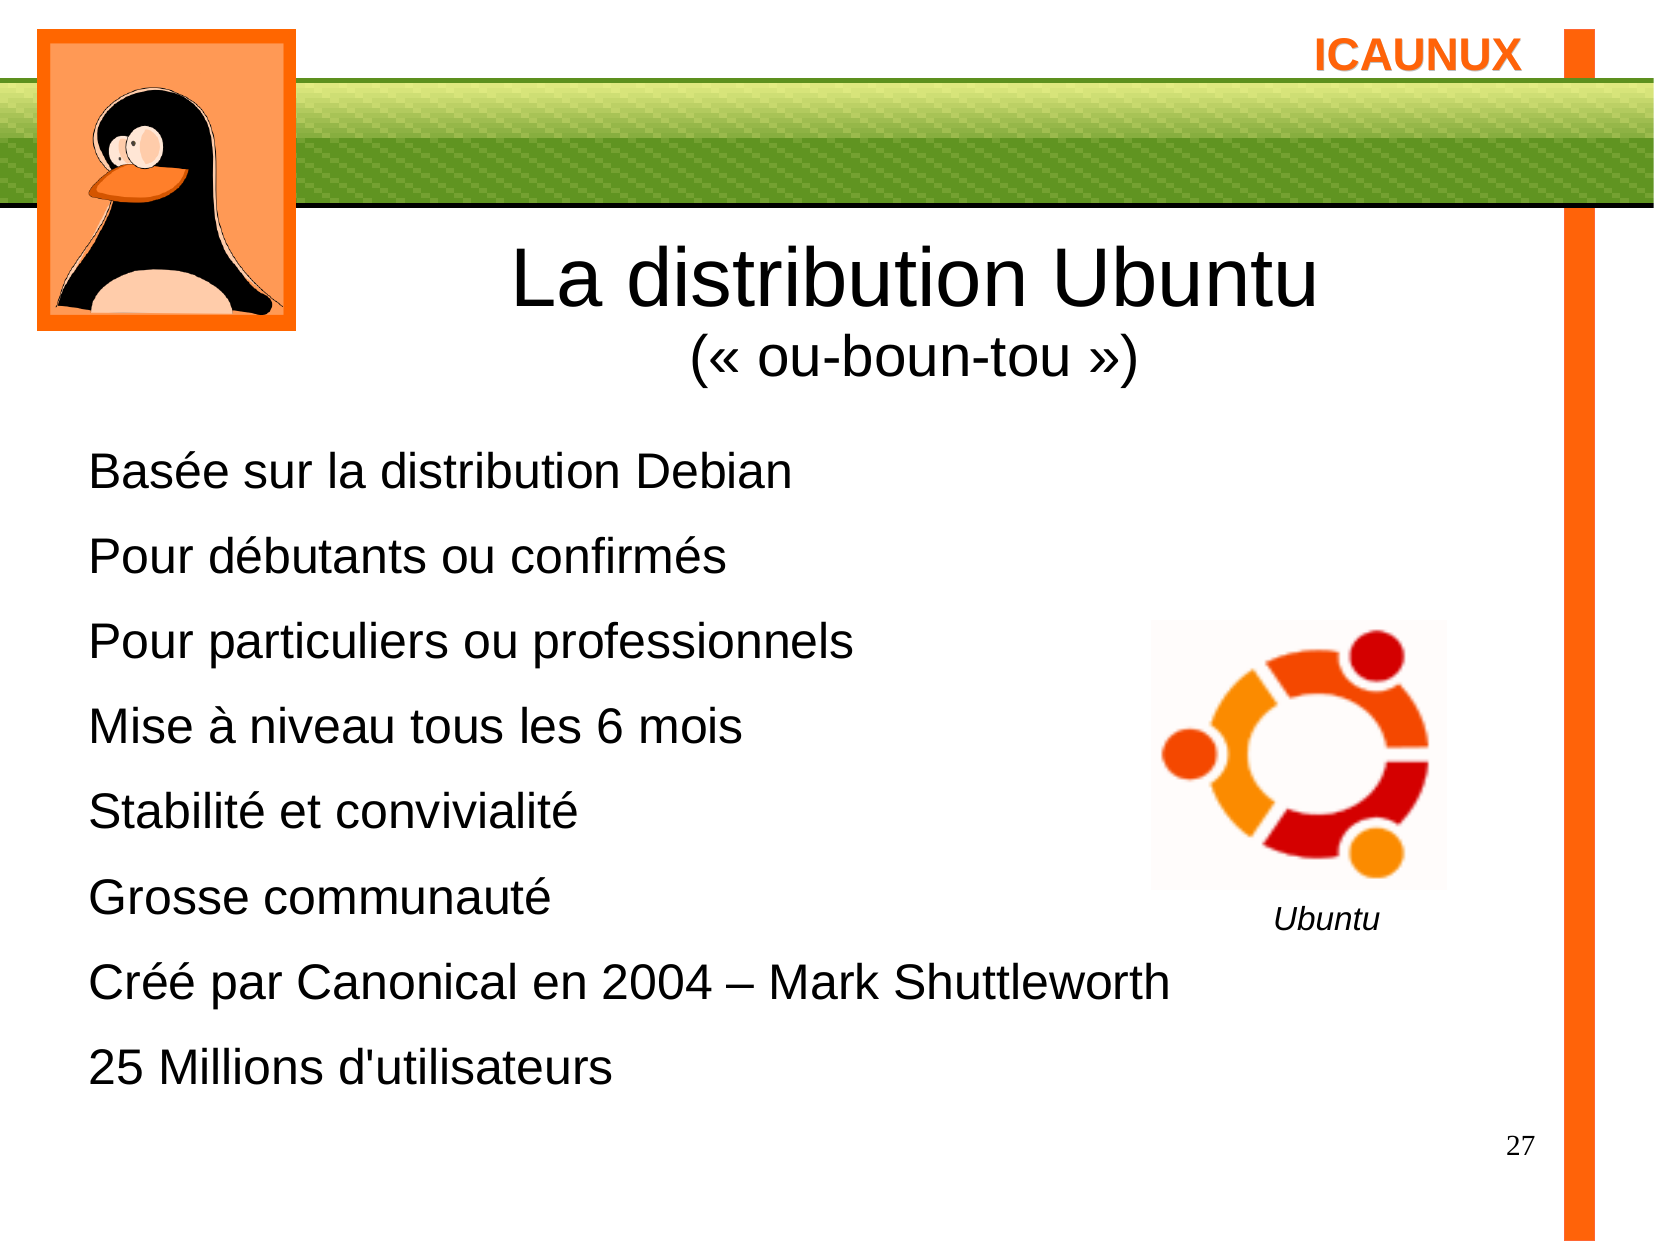

# La distribution Ubuntu (« ou-boun-tou »)
Basée sur la distribution Debian
Pour débutants ou confirmés
Pour particuliers ou professionnels
Mise à niveau tous les 6 mois
Stabilité et convivialité
Grosse communauté
Créé par Canonical en 2004 – Mark Shuttleworth
25 Millions d'utilisateurs
Ubuntu
27